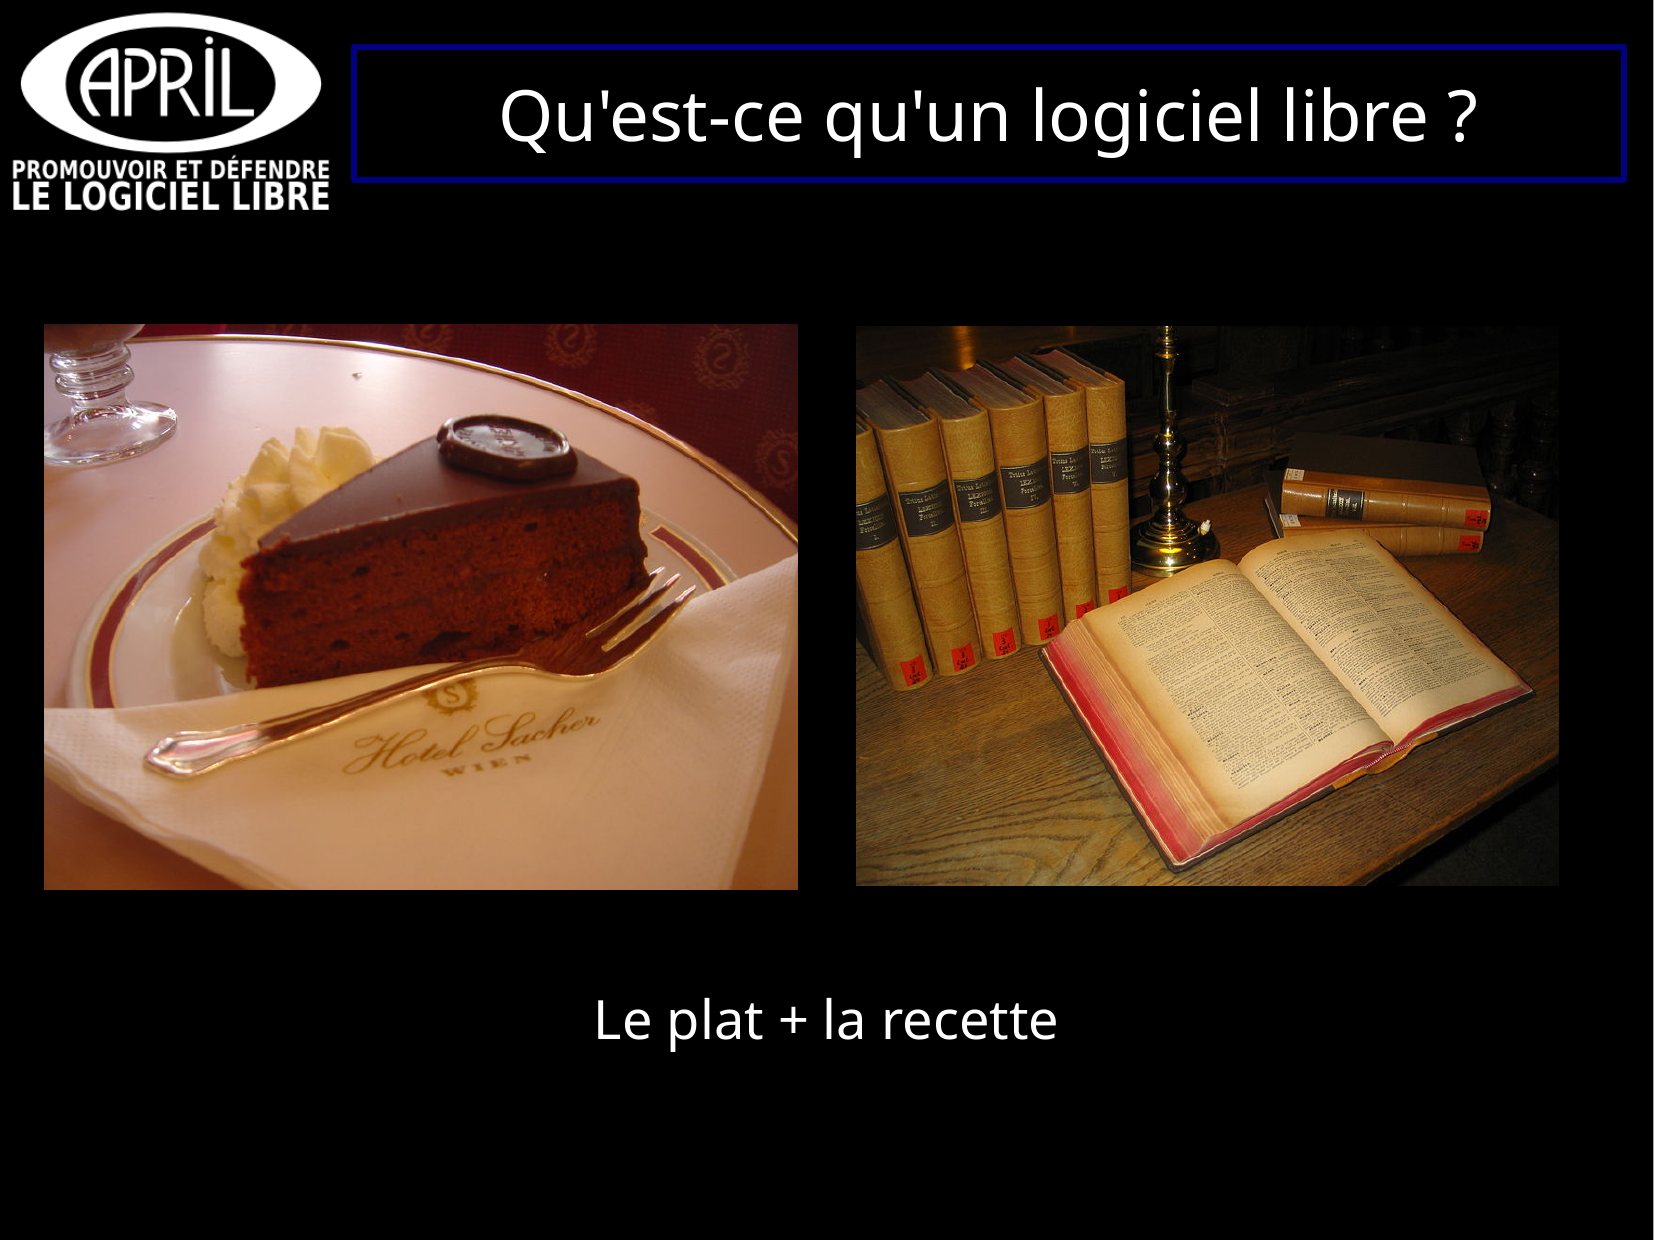

# Qu'est-ce qu'un logiciel libre ?
Le plat + la recette